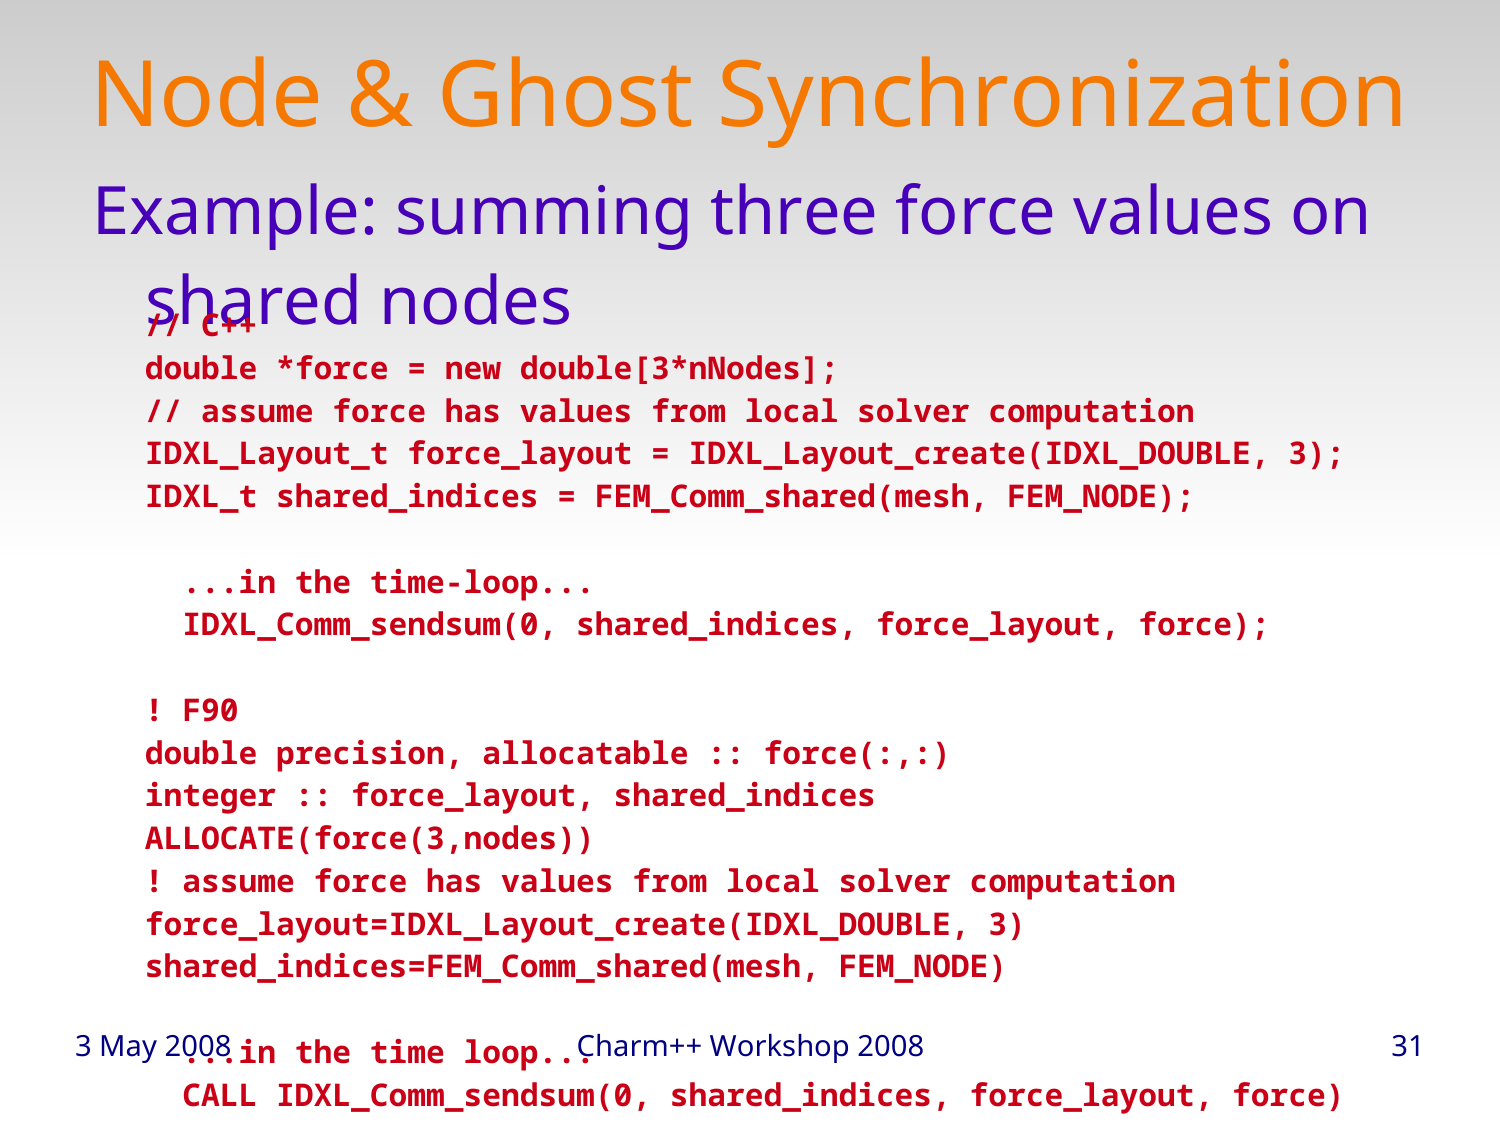

# Node & Ghost Synchronization
Example: summing three force values on shared nodes
// C++
double *force = new double[3*nNodes];
// assume force has values from local solver computation
IDXL_Layout_t force_layout = IDXL_Layout_create(IDXL_DOUBLE, 3);
IDXL_t shared_indices = FEM_Comm_shared(mesh, FEM_NODE);
 ...in the time-loop...
 IDXL_Comm_sendsum(0, shared_indices, force_layout, force);
! F90
double precision, allocatable :: force(:,:)
integer :: force_layout, shared_indices
ALLOCATE(force(3,nodes))
! assume force has values from local solver computation
force_layout=IDXL_Layout_create(IDXL_DOUBLE, 3)
shared_indices=FEM_Comm_shared(mesh, FEM_NODE)
 ...in the time loop...
 CALL IDXL_Comm_sendsum(0, shared_indices, force_layout, force)
3 May 2008
Charm++ Workshop 2008
31